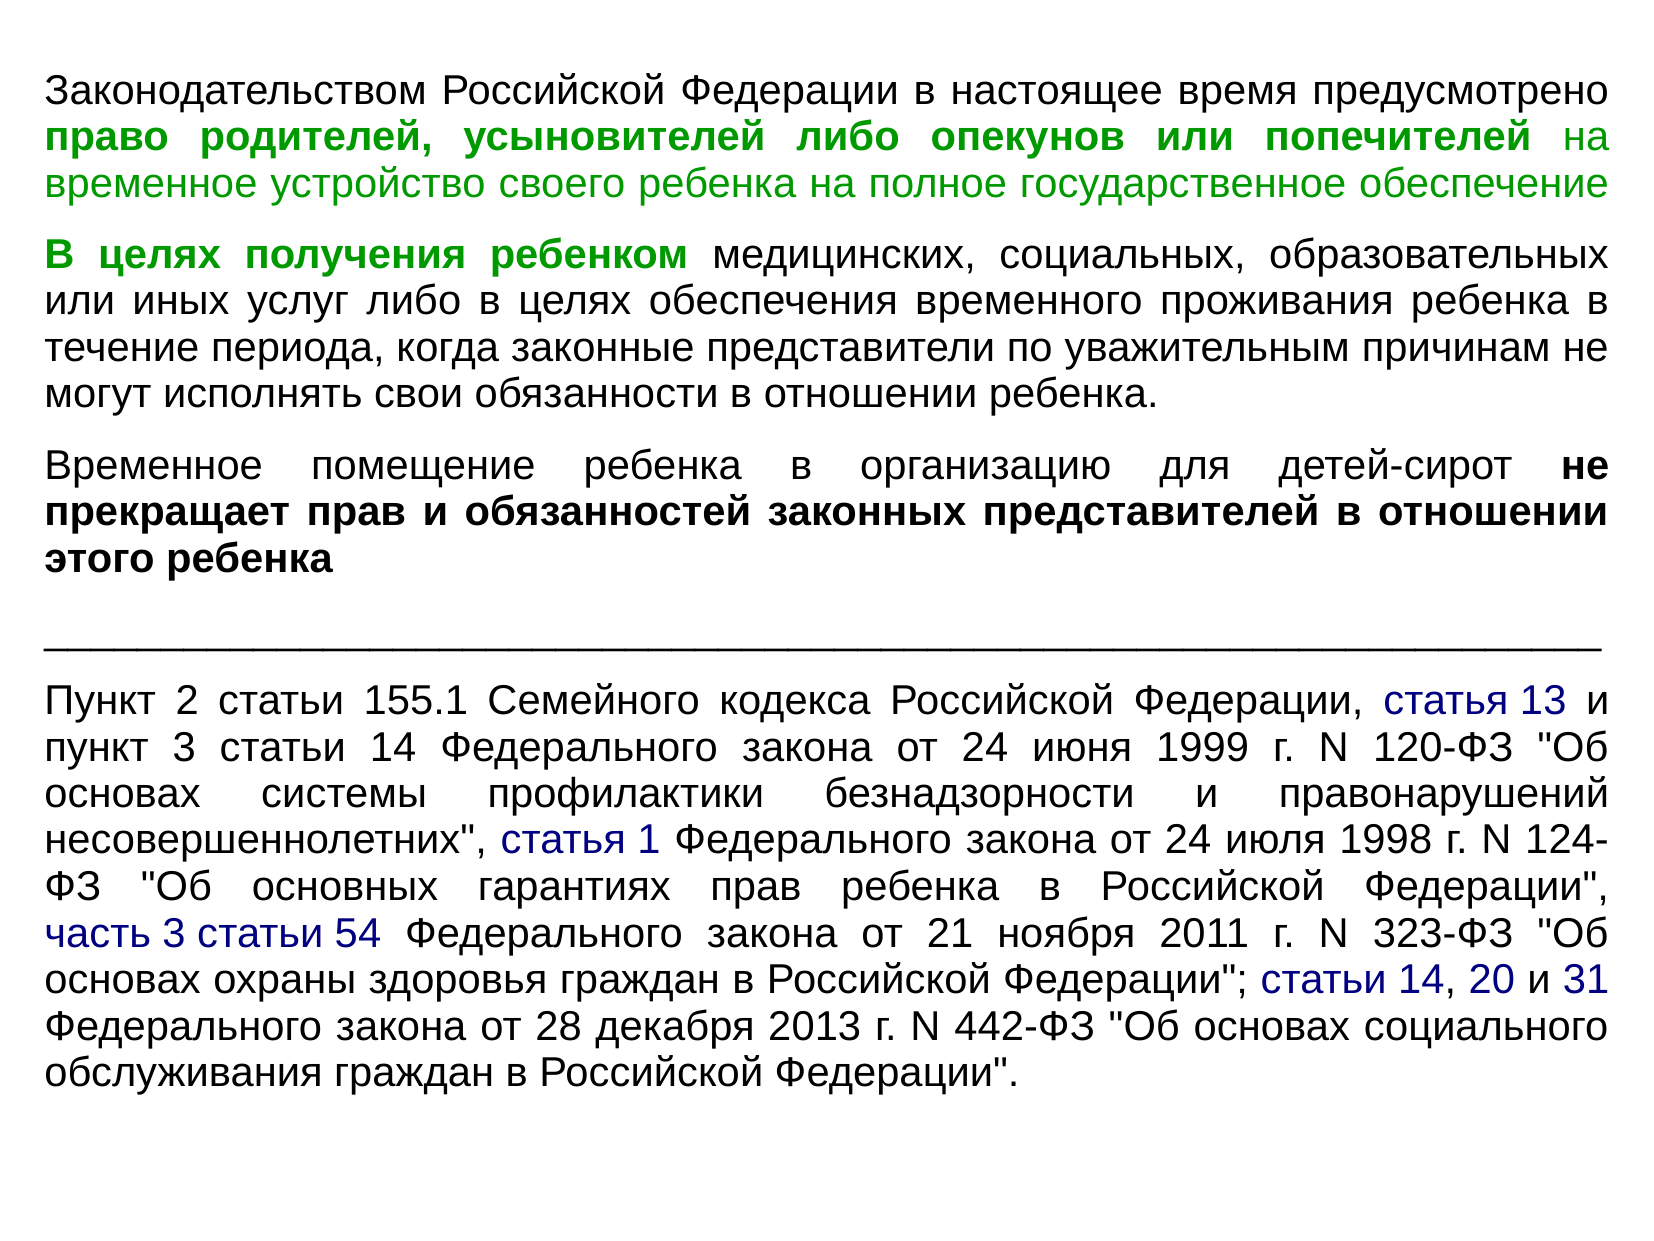

Законодательством Российской Федерации в настоящее время предусмотрено право родителей, усыновителей либо опекунов или попечителей на временное устройство своего ребенка на полное государственное обеспечение
В целях получения ребенком медицинских, социальных, образовательных или иных услуг либо в целях обеспечения временного проживания ребенка в течение периода, когда законные представители по уважительным причинам не могут исполнять свои обязанности в отношении ребенка.
Временное помещение ребенка в организацию для детей-сирот не прекращает прав и обязанностей законных представителей в отношении этого ребенка
___________________________________________________________________
Пункт 2 статьи 155.1 Семейного кодекса Российской Федерации, статья 13 и пункт 3 статьи 14 Федерального закона от 24 июня 1999 г. N 120-ФЗ "Об основах системы профилактики безнадзорности и правонарушений несовершеннолетних", статья 1 Федерального закона от 24 июля 1998 г. N 124-ФЗ "Об основных гарантиях прав ребенка в Российской Федерации", часть 3 статьи 54 Федерального закона от 21 ноября 2011 г. N 323-ФЗ "Об основах охраны здоровья граждан в Российской Федерации"; статьи 14, 20 и 31 Федерального закона от 28 декабря 2013 г. N 442-ФЗ "Об основах социального обслуживания граждан в Российской Федерации".